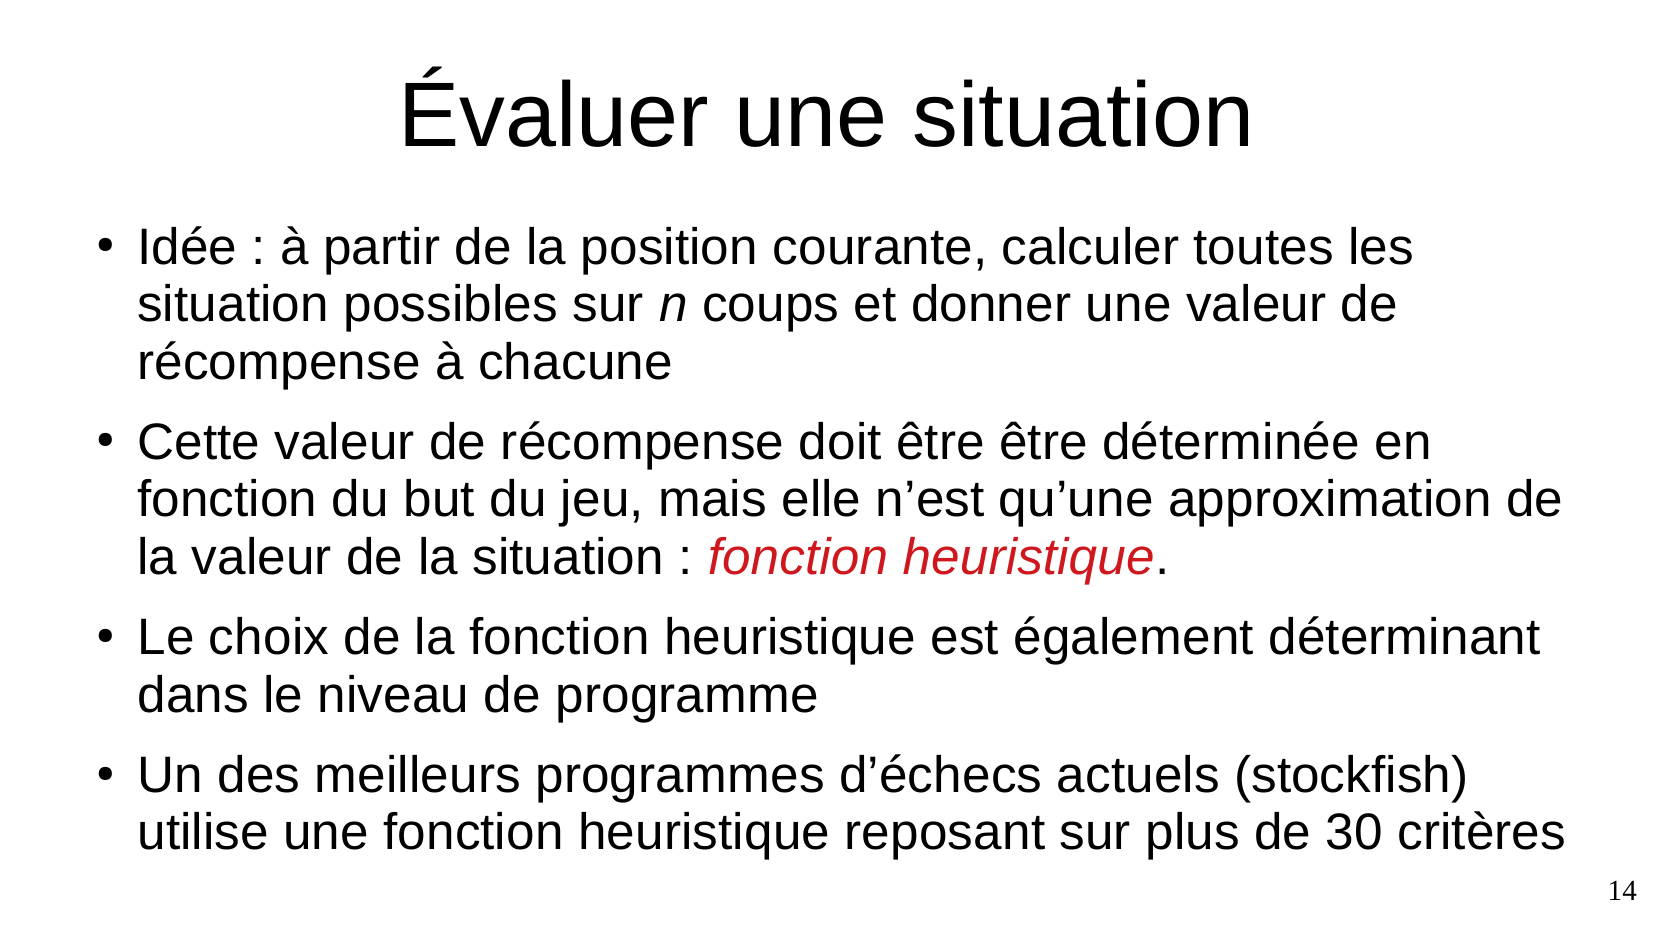

# Évaluer une situation
Idée : à partir de la position courante, calculer toutes les situation possibles sur n coups et donner une valeur de récompense à chacune
Cette valeur de récompense doit être être déterminée en fonction du but du jeu, mais elle n’est qu’une approximation de la valeur de la situation : fonction heuristique.
Le choix de la fonction heuristique est également déterminant dans le niveau de programme
Un des meilleurs programmes d’échecs actuels (stockfish) utilise une fonction heuristique reposant sur plus de 30 critères
14